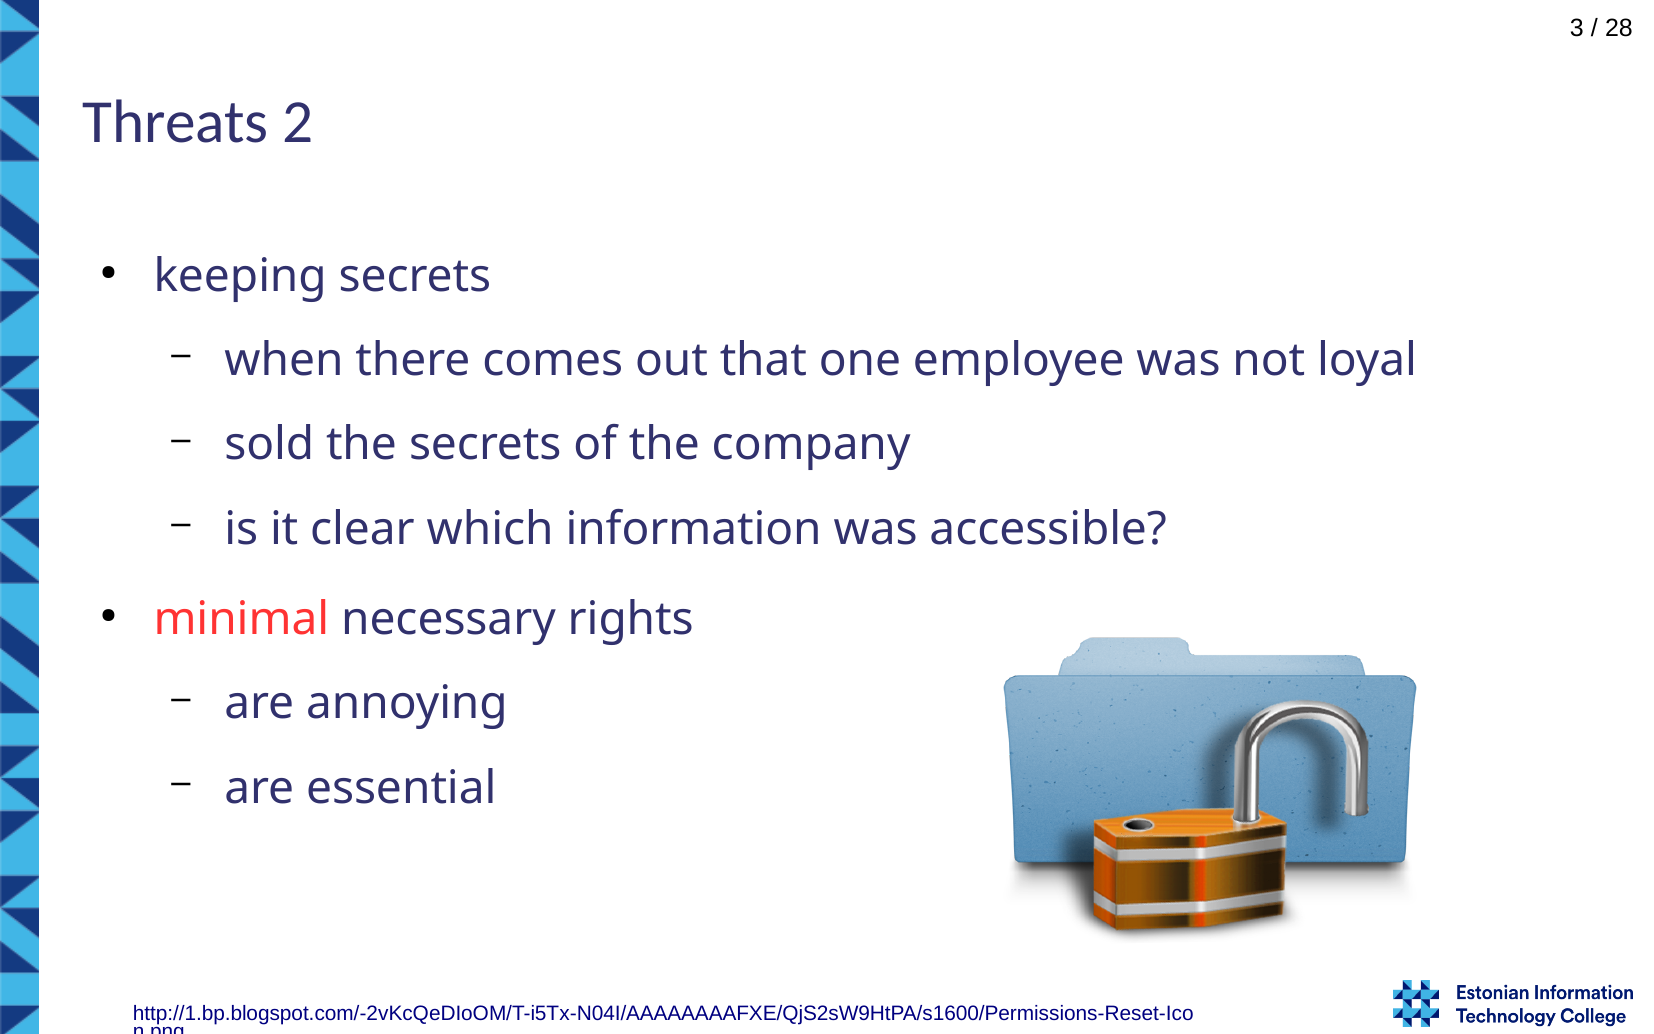

# Threats 2
keeping secrets
when there comes out that one employee was not loyal
sold the secrets of the company
is it clear which information was accessible?
minimal necessary rights
are annoying
are essential
http://1.bp.blogspot.com/-2vKcQeDIoOM/T-i5Tx-N04I/AAAAAAAAFXE/QjS2sW9HtPA/s1600/Permissions-Reset-Icon.png